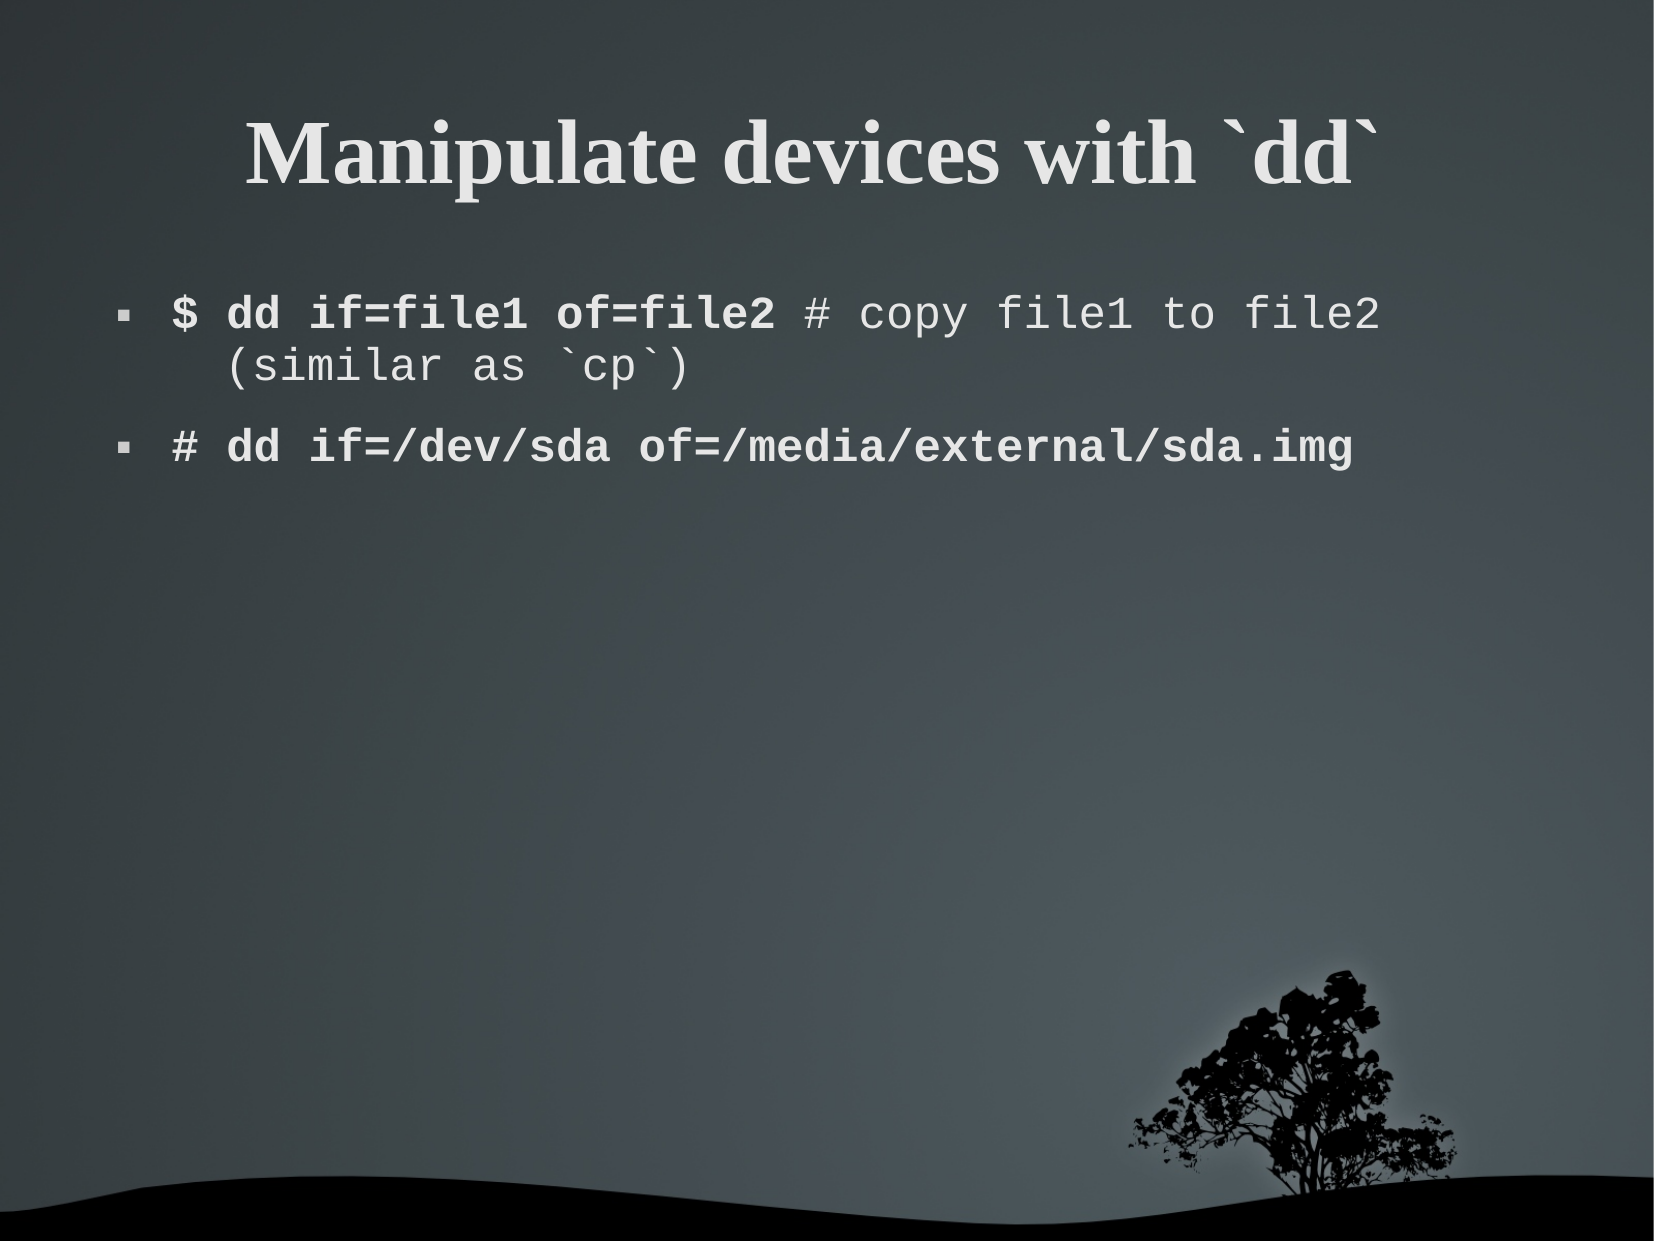

Manipulate devices with `dd`
# $ dd if=file1 of=file2 # copy file1 to file2 (similar as `cp`)
# dd if=/dev/sda of=/media/external/sda.img